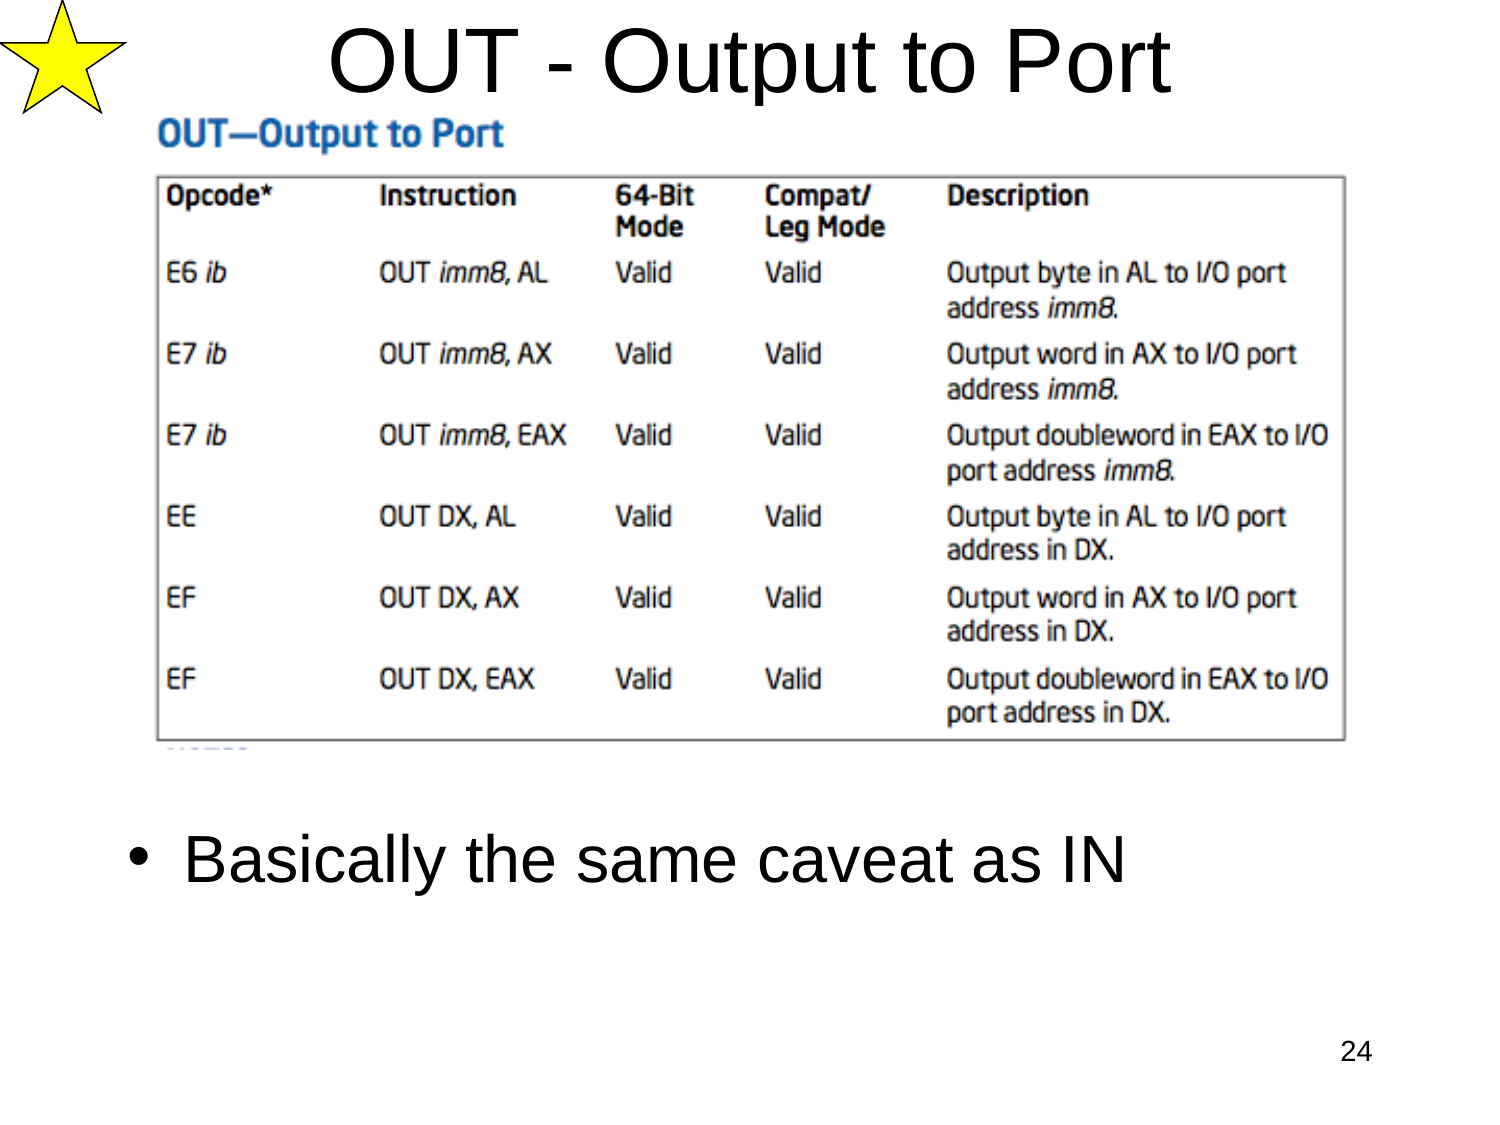

# OUT - Output to Port
Basically the same caveat as IN